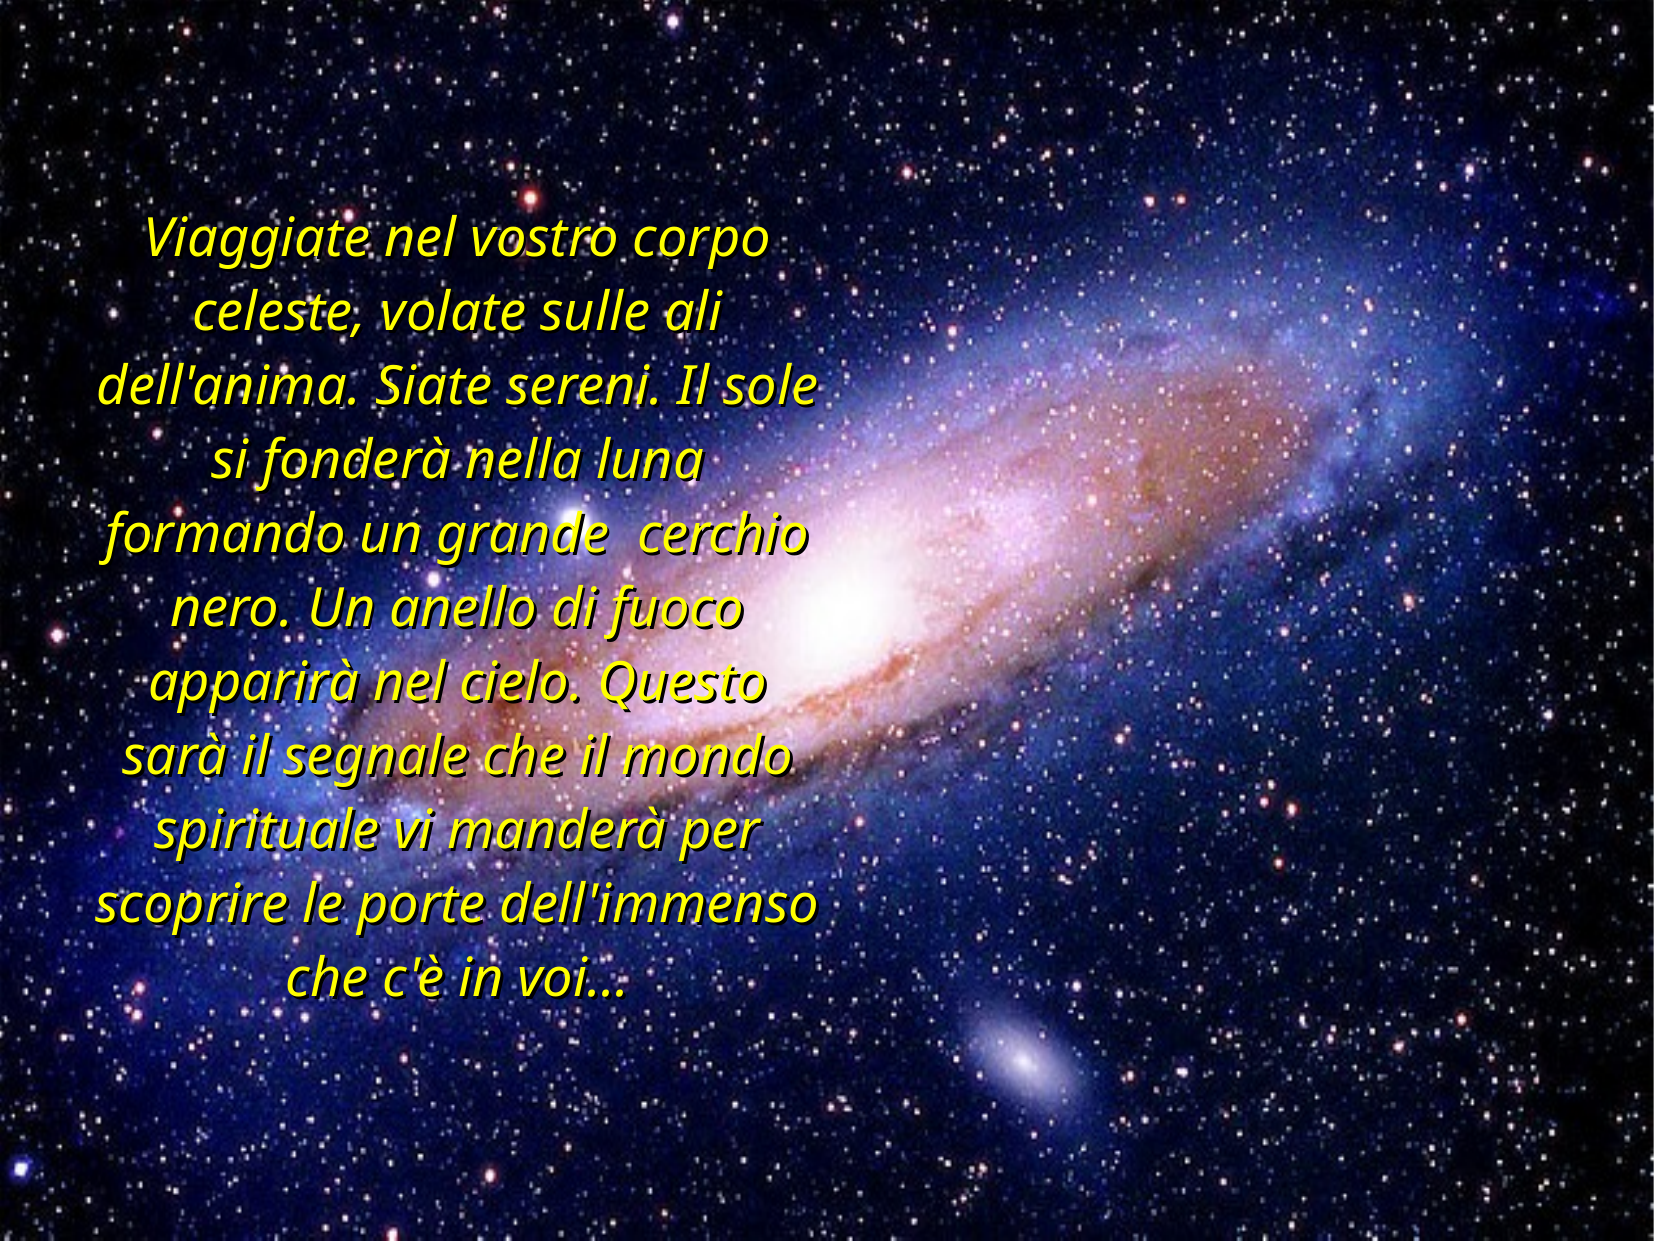

# Viaggiate nel vostro corpo celeste, volate sulle ali dell'anima. Siate sereni. Il sole si fonderà nella luna formando un grande cerchio nero. Un anello di fuoco apparirà nel cielo. Questo sarà il segnale che il mondo spirituale vi manderà per scoprire le porte dell'immenso che c'è in voi...